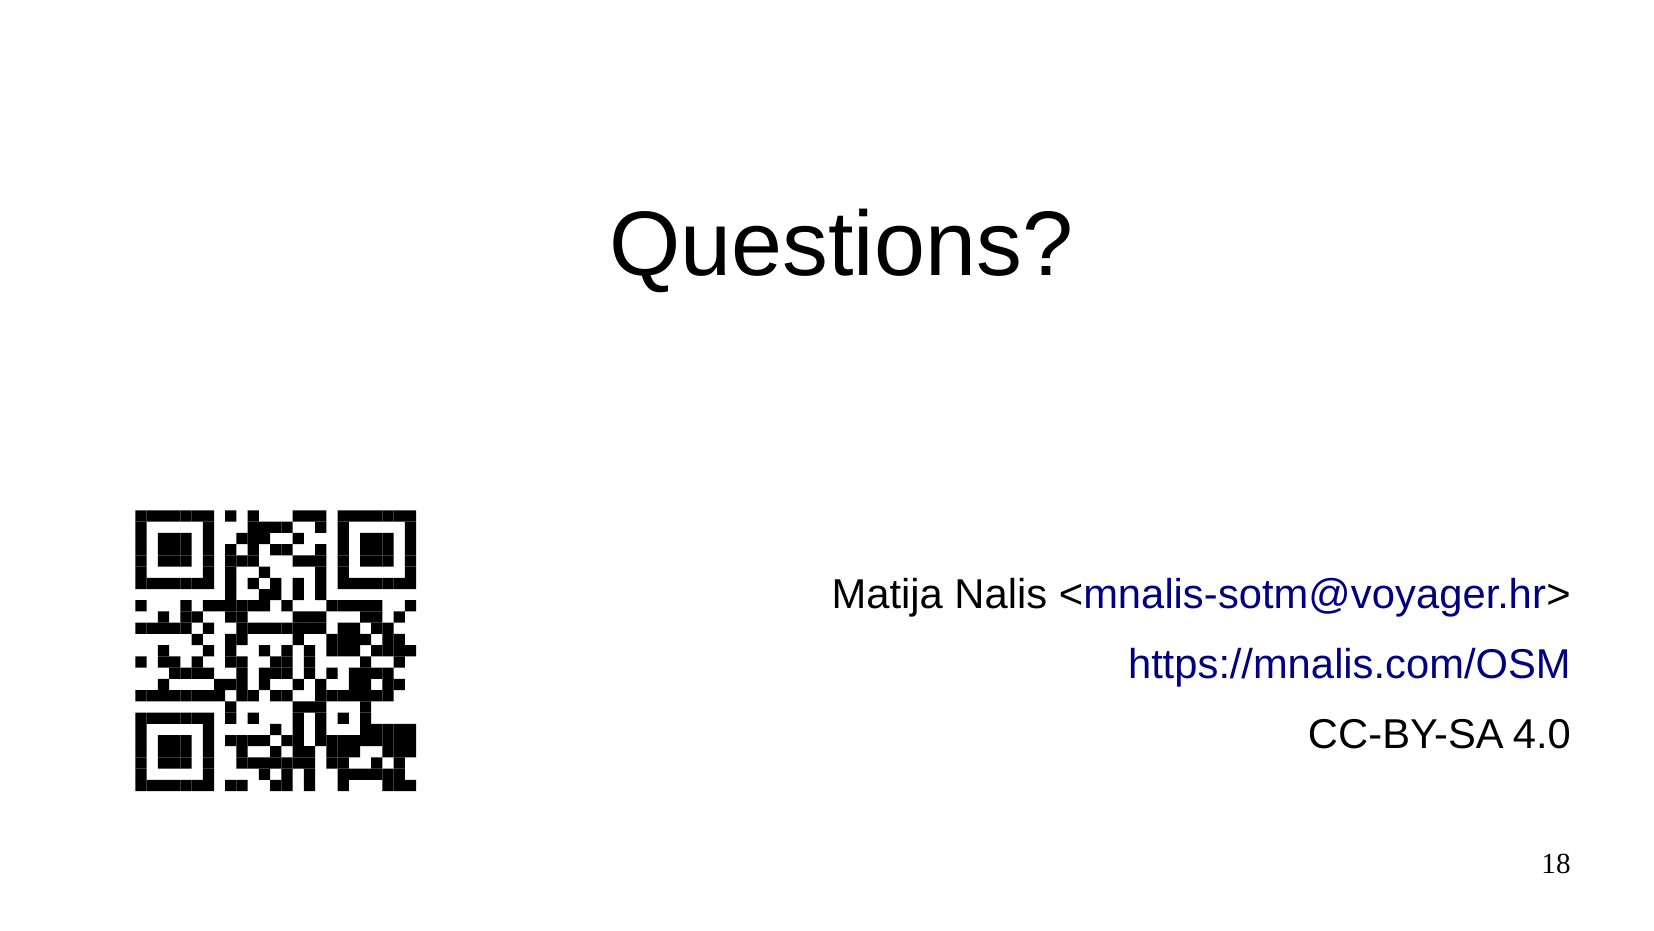

# Questions?
Matija Nalis <mnalis-sotm@voyager.hr>
https://mnalis.com/OSM
CC-BY-SA 4.0
18